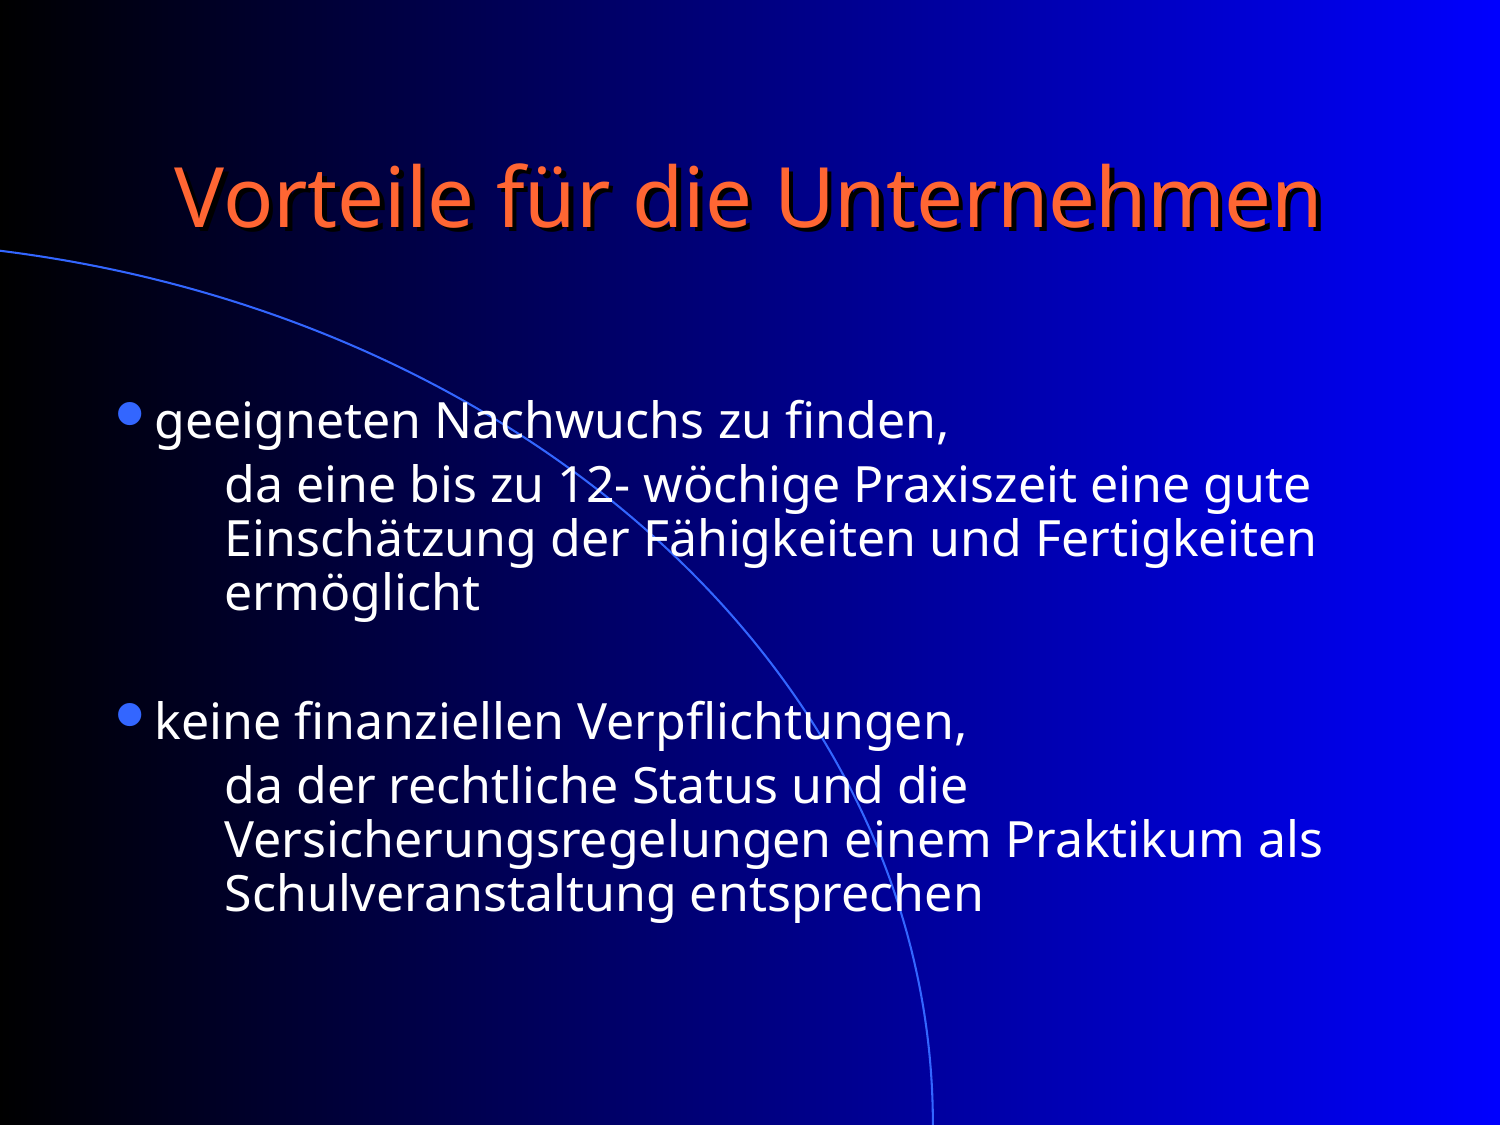

# Vorteile für die Unternehmen
geeigneten Nachwuchs zu finden,
	da eine bis zu 12- wöchige Praxiszeit eine gute Einschätzung der Fähigkeiten und Fertigkeiten ermöglicht
keine finanziellen Verpflichtungen,
	da der rechtliche Status und die Versicherungsregelungen einem Praktikum als Schulveranstaltung entsprechen